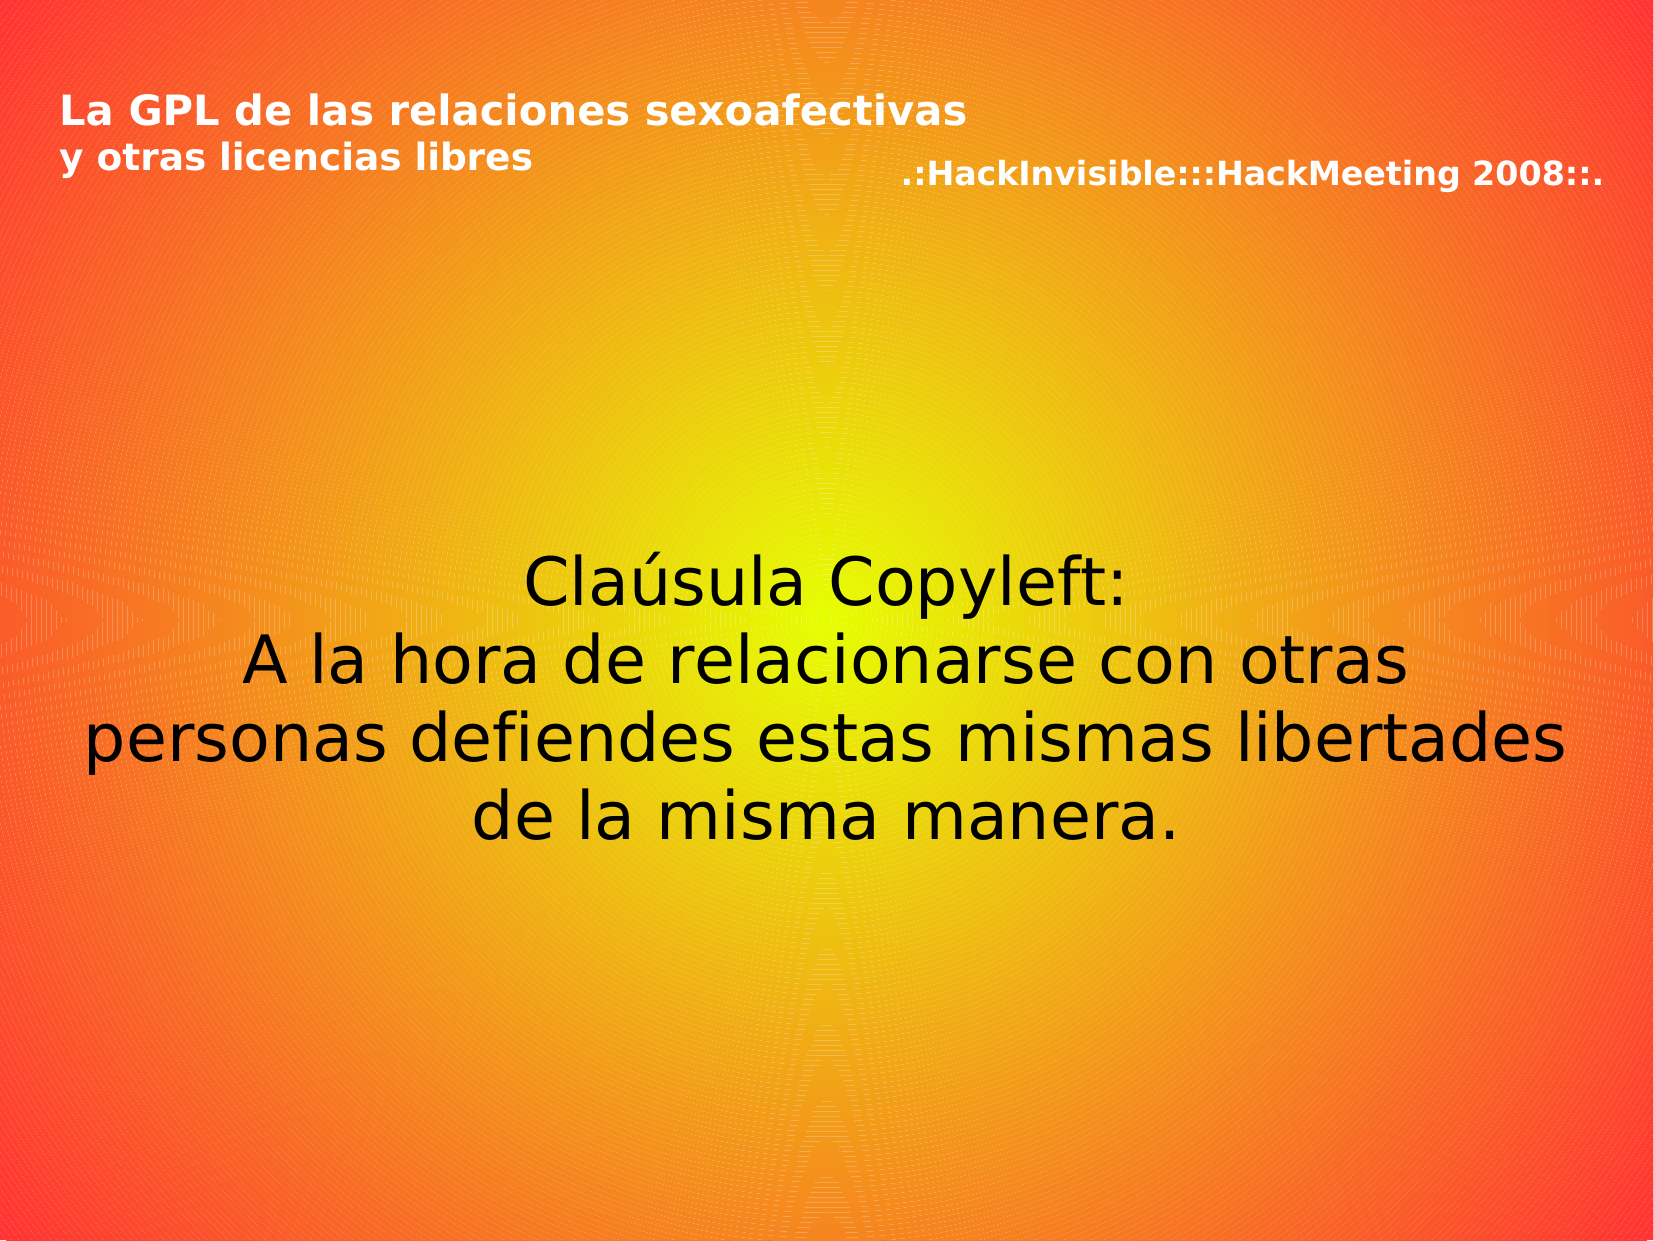

#
La GPL de las relaciones sexoafectivas
y otras licencias libres
.:HackInvisible:::HackMeeting 2008::.
Claúsula Copyleft:
A la hora de relacionarse con otras personas defiendes estas mismas libertades de la misma manera.